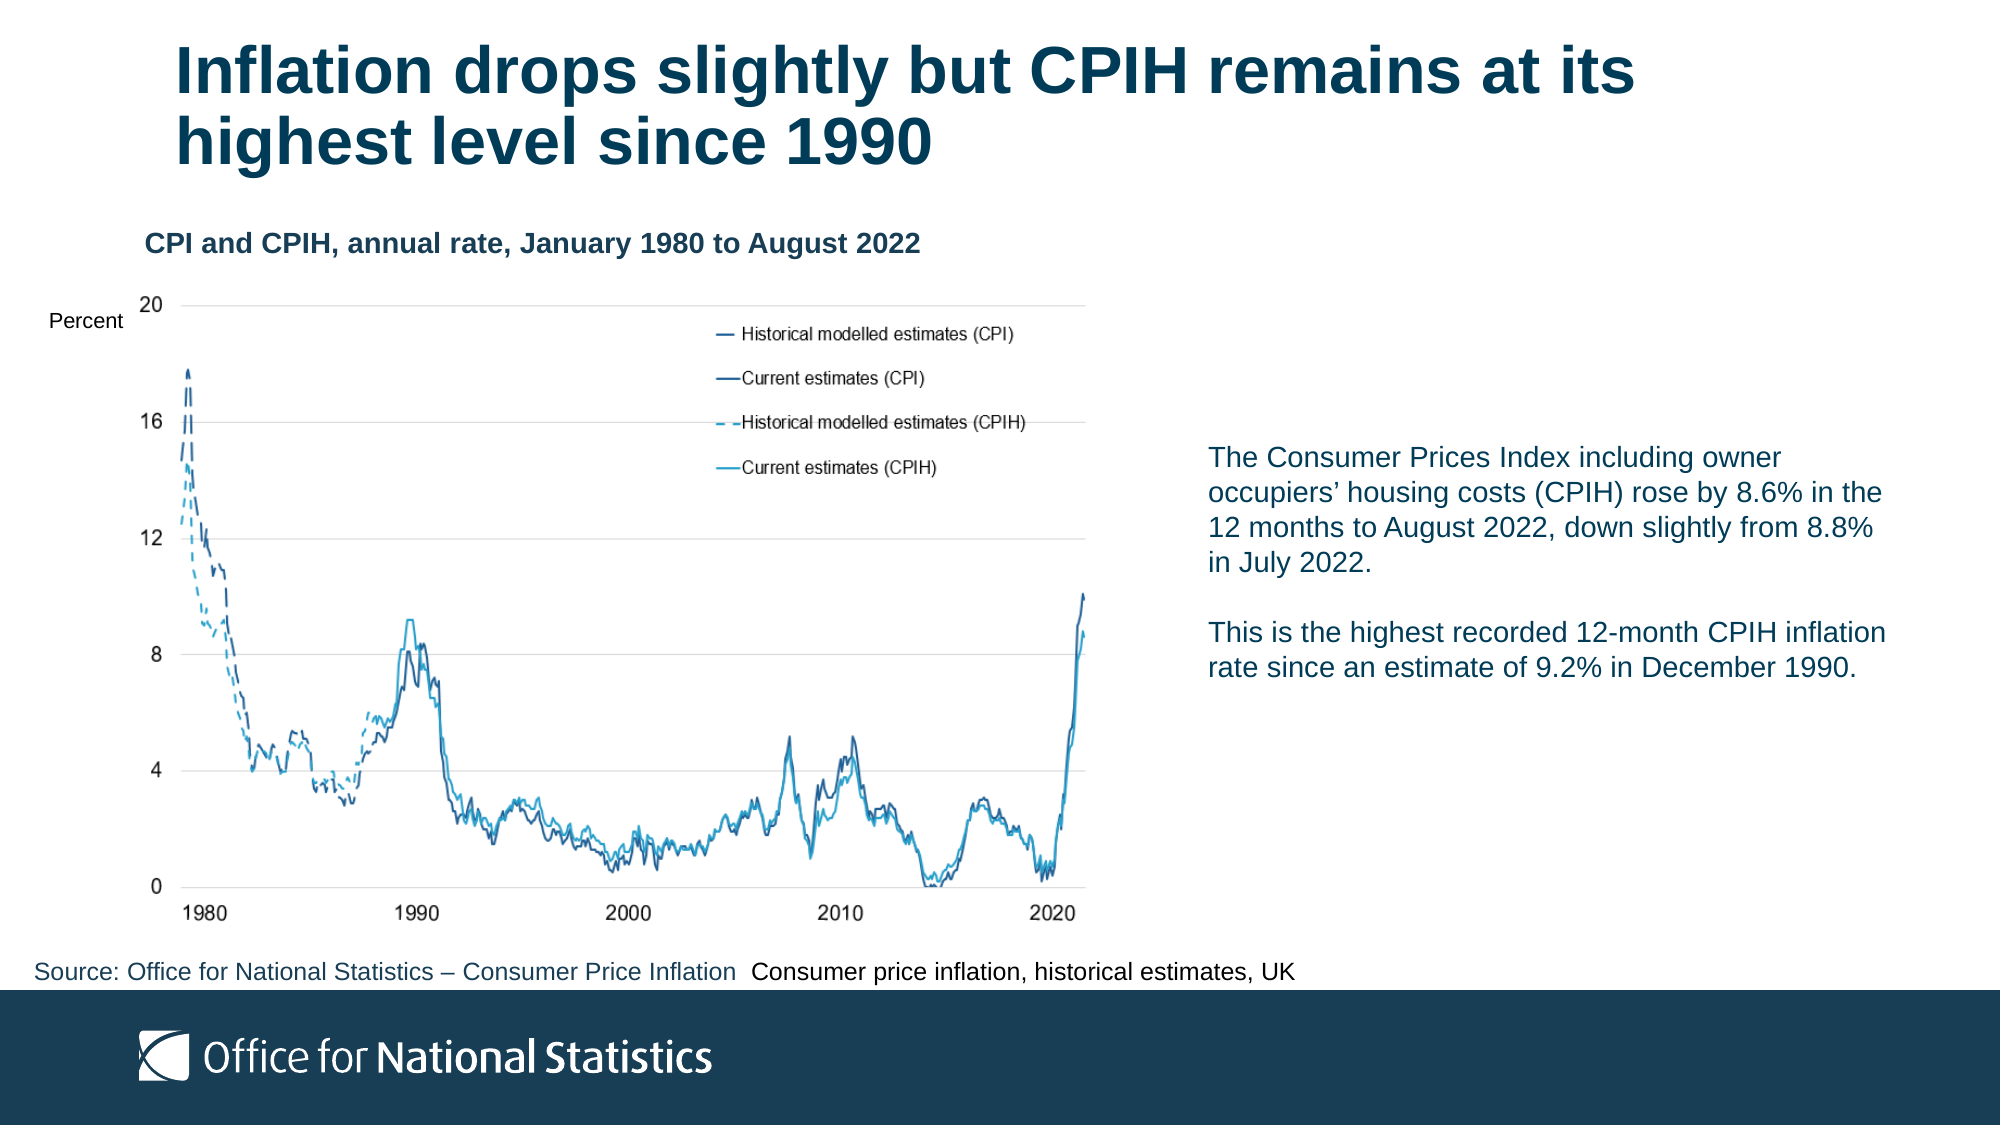

# Inflation drops slightly but CPIH remains at its highest level since 1990
CPI and CPIH, annual rate, January 1980 to August 2022
Percent
The Consumer Prices Index including owner occupiers’ housing costs (CPIH) rose by 8.6% in the 12 months to August 2022, down slightly from 8.8% in July 2022.
This is the highest recorded 12-month CPIH inflation rate since an estimate of 9.2% in December 1990.
Source: Office for National Statistics – Consumer Price Inflation Consumer price inflation, historical estimates, UK